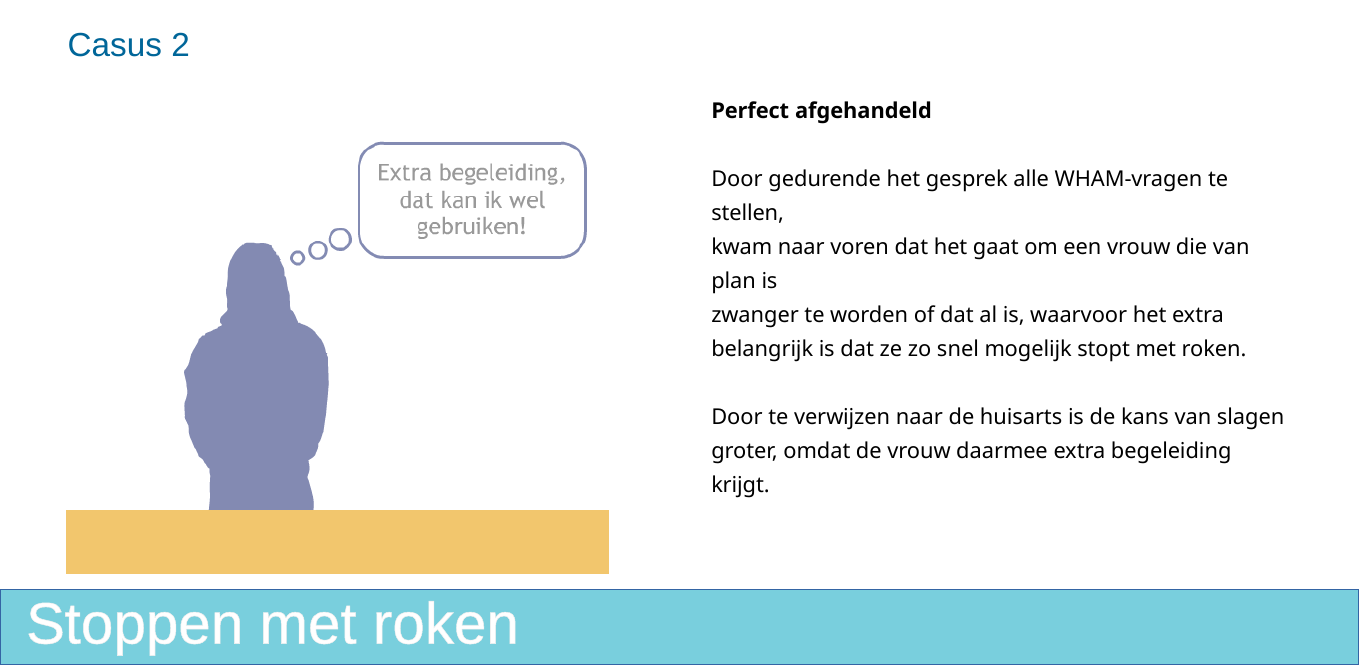

# Casus 2
Perfect afgehandeld
Door gedurende het gesprek alle WHAM-vragen te stellen,
kwam naar voren dat het gaat om een vrouw die van plan is
zwanger te worden of dat al is, waarvoor het extra
belangrijk is dat ze zo snel mogelijk stopt met roken.
Door te verwijzen naar de huisarts is de kans van slagen
groter, omdat de vrouw daarmee extra begeleiding krijgt.
Stoppen met roken
september 2020